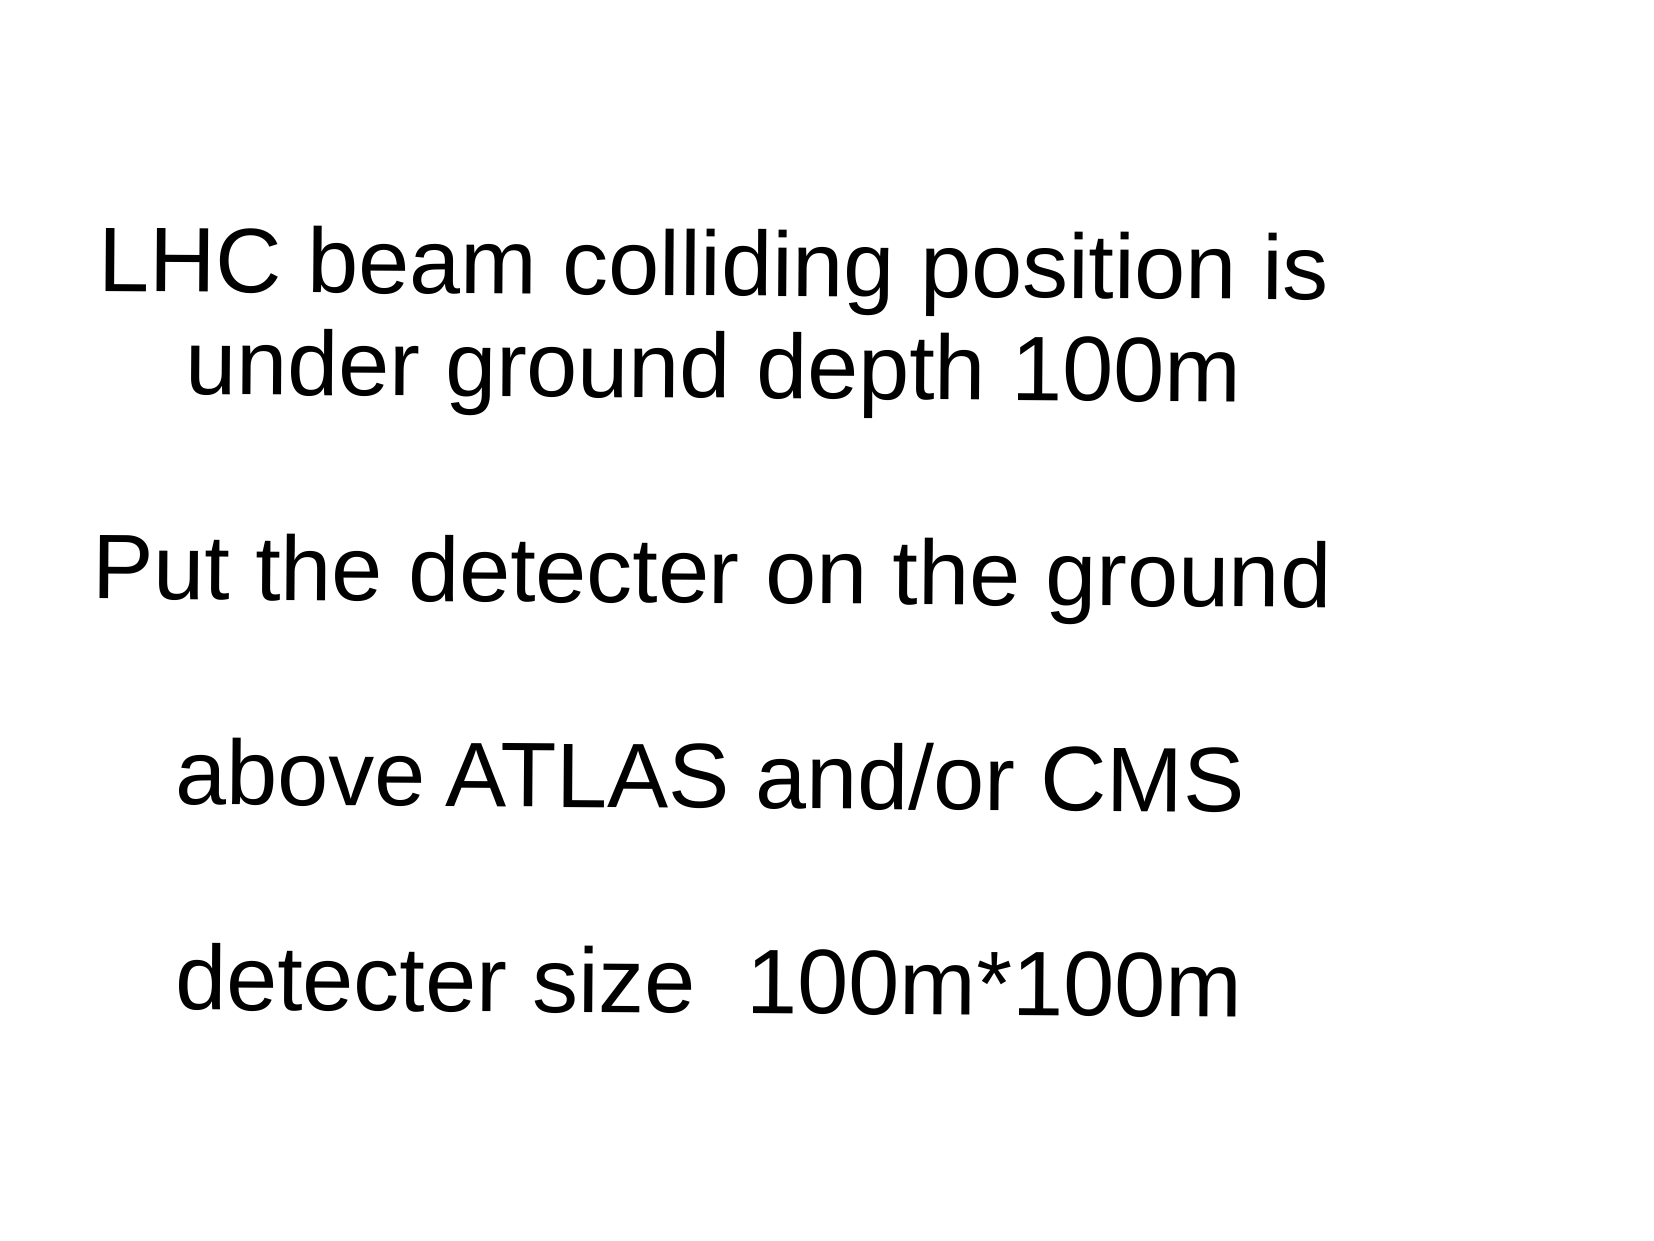

# LHC beam colliding position is under ground depth 100m Put the detecter on the ground above ATLAS and/or CMS detecter size 100m*100m